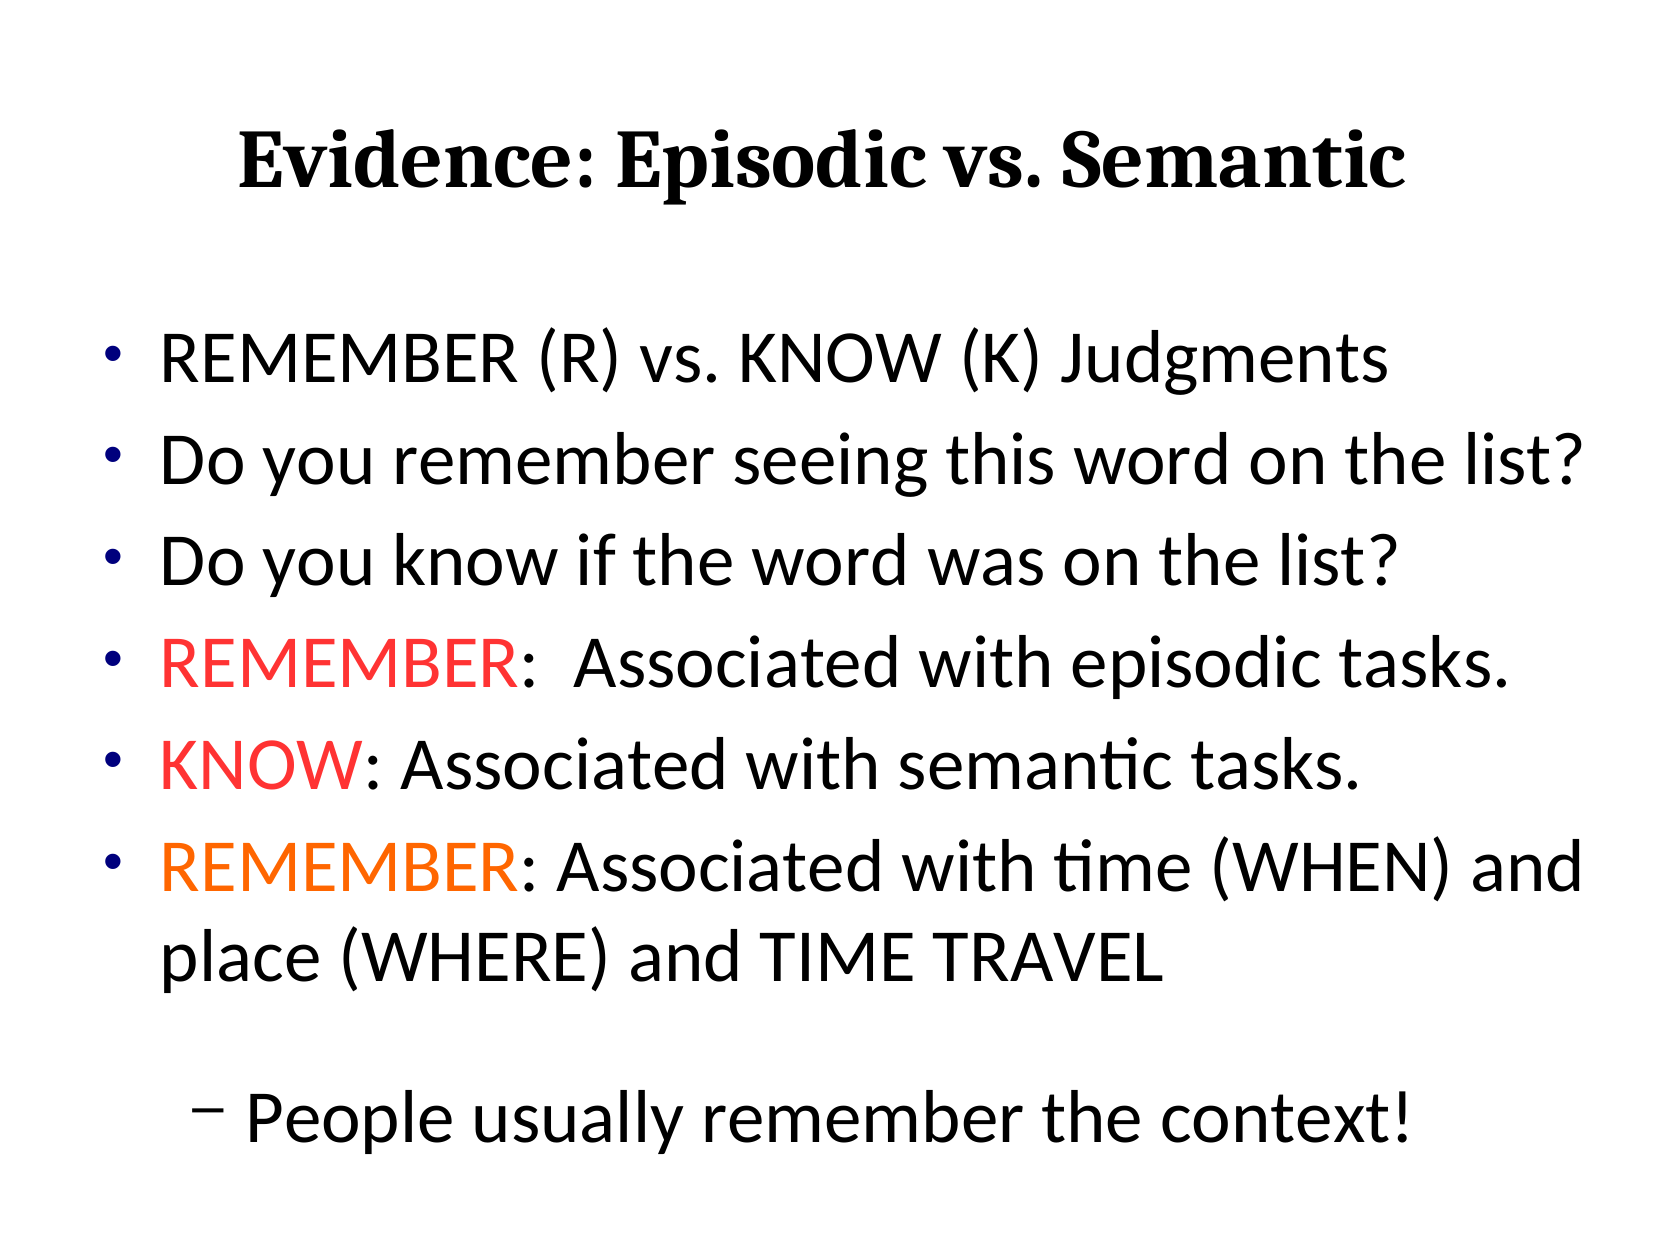

# Evidence: Episodic vs. Semantic
REMEMBER (R) vs. KNOW (K) Judgments
Do you remember seeing this word on the list?
Do you know if the word was on the list?
REMEMBER: Associated with episodic tasks.
KNOW: Associated with semantic tasks.
REMEMBER: Associated with time (WHEN) and place (WHERE) and TIME TRAVEL
People usually remember the context!